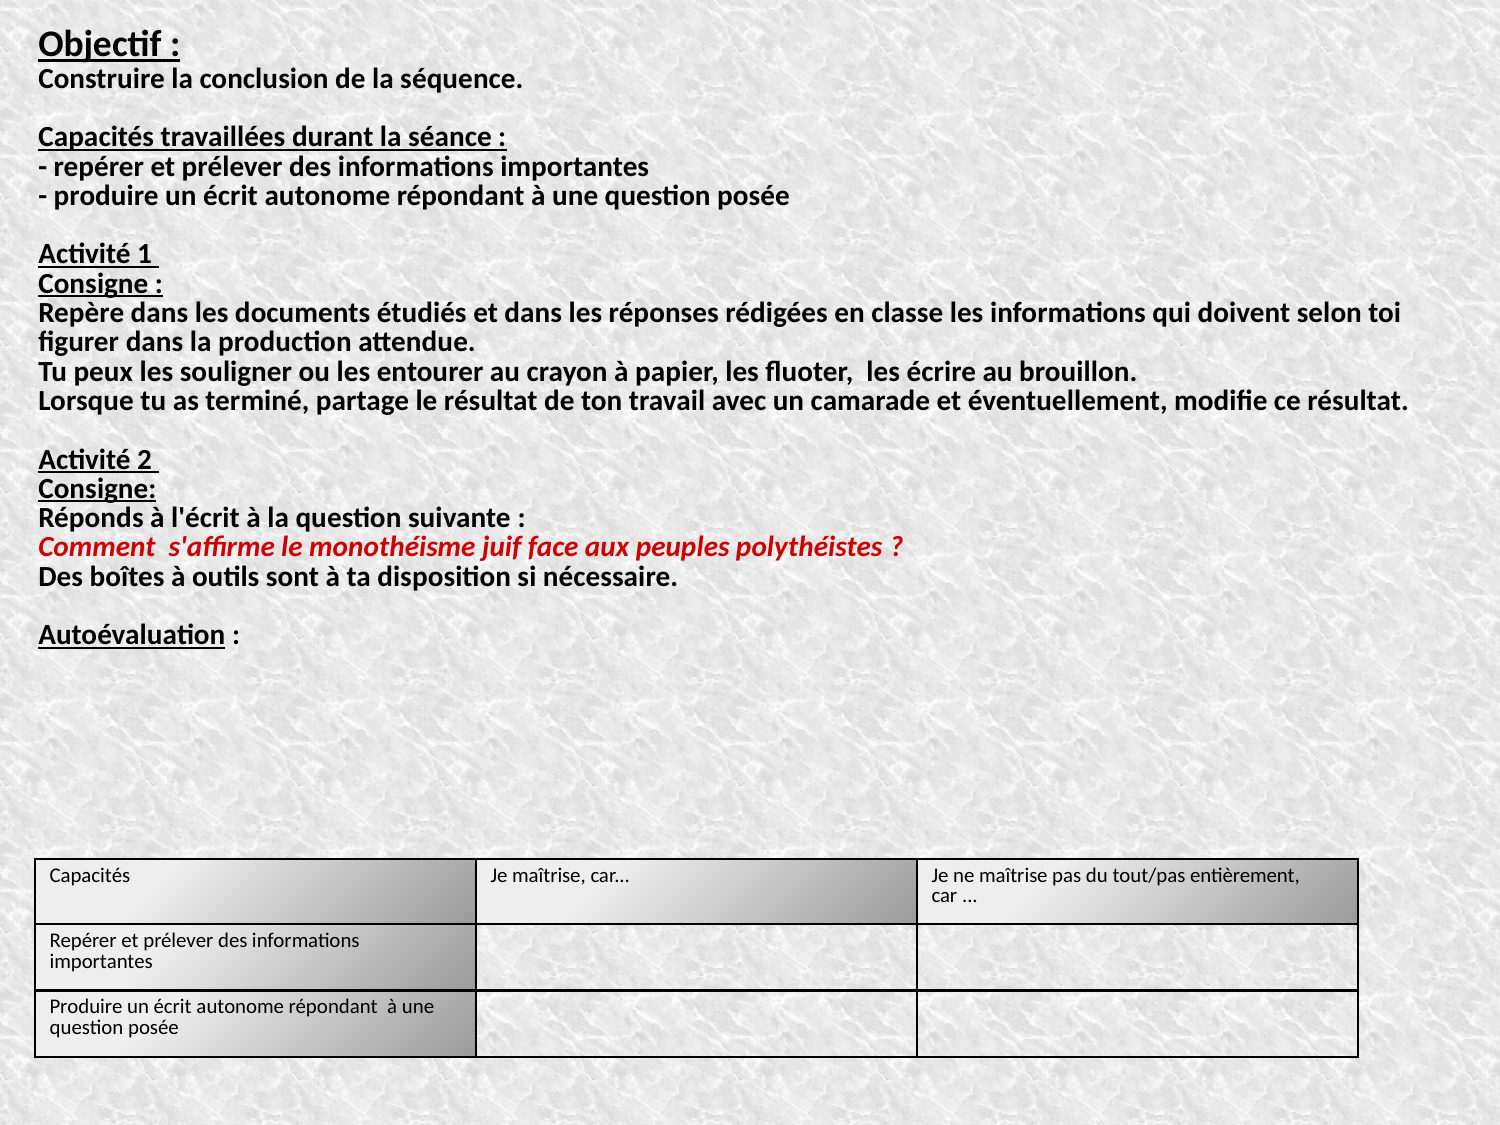

Objectif :
Construire la conclusion de la séquence.
Capacités travaillées durant la séance :
- repérer et prélever des informations importantes
- produire un écrit autonome répondant à une question posée
Activité 1
Consigne :
Repère dans les documents étudiés et dans les réponses rédigées en classe les informations qui doivent selon toi figurer dans la production attendue.
Tu peux les souligner ou les entourer au crayon à papier, les fluoter, les écrire au brouillon.
Lorsque tu as terminé, partage le résultat de ton travail avec un camarade et éventuellement, modifie ce résultat.
Activité 2
Consigne:
Réponds à l'écrit à la question suivante :
Comment s'affirme le monothéisme juif face aux peuples polythéistes ?
Des boîtes à outils sont à ta disposition si nécessaire.
Autoévaluation :
| Capacités | Je maîtrise, car... | Je ne maîtrise pas du tout/pas entièrement, car ... |
| --- | --- | --- |
| Repérer et prélever des informations importantes | | |
| Produire un écrit autonome répondant à une question posée | | |